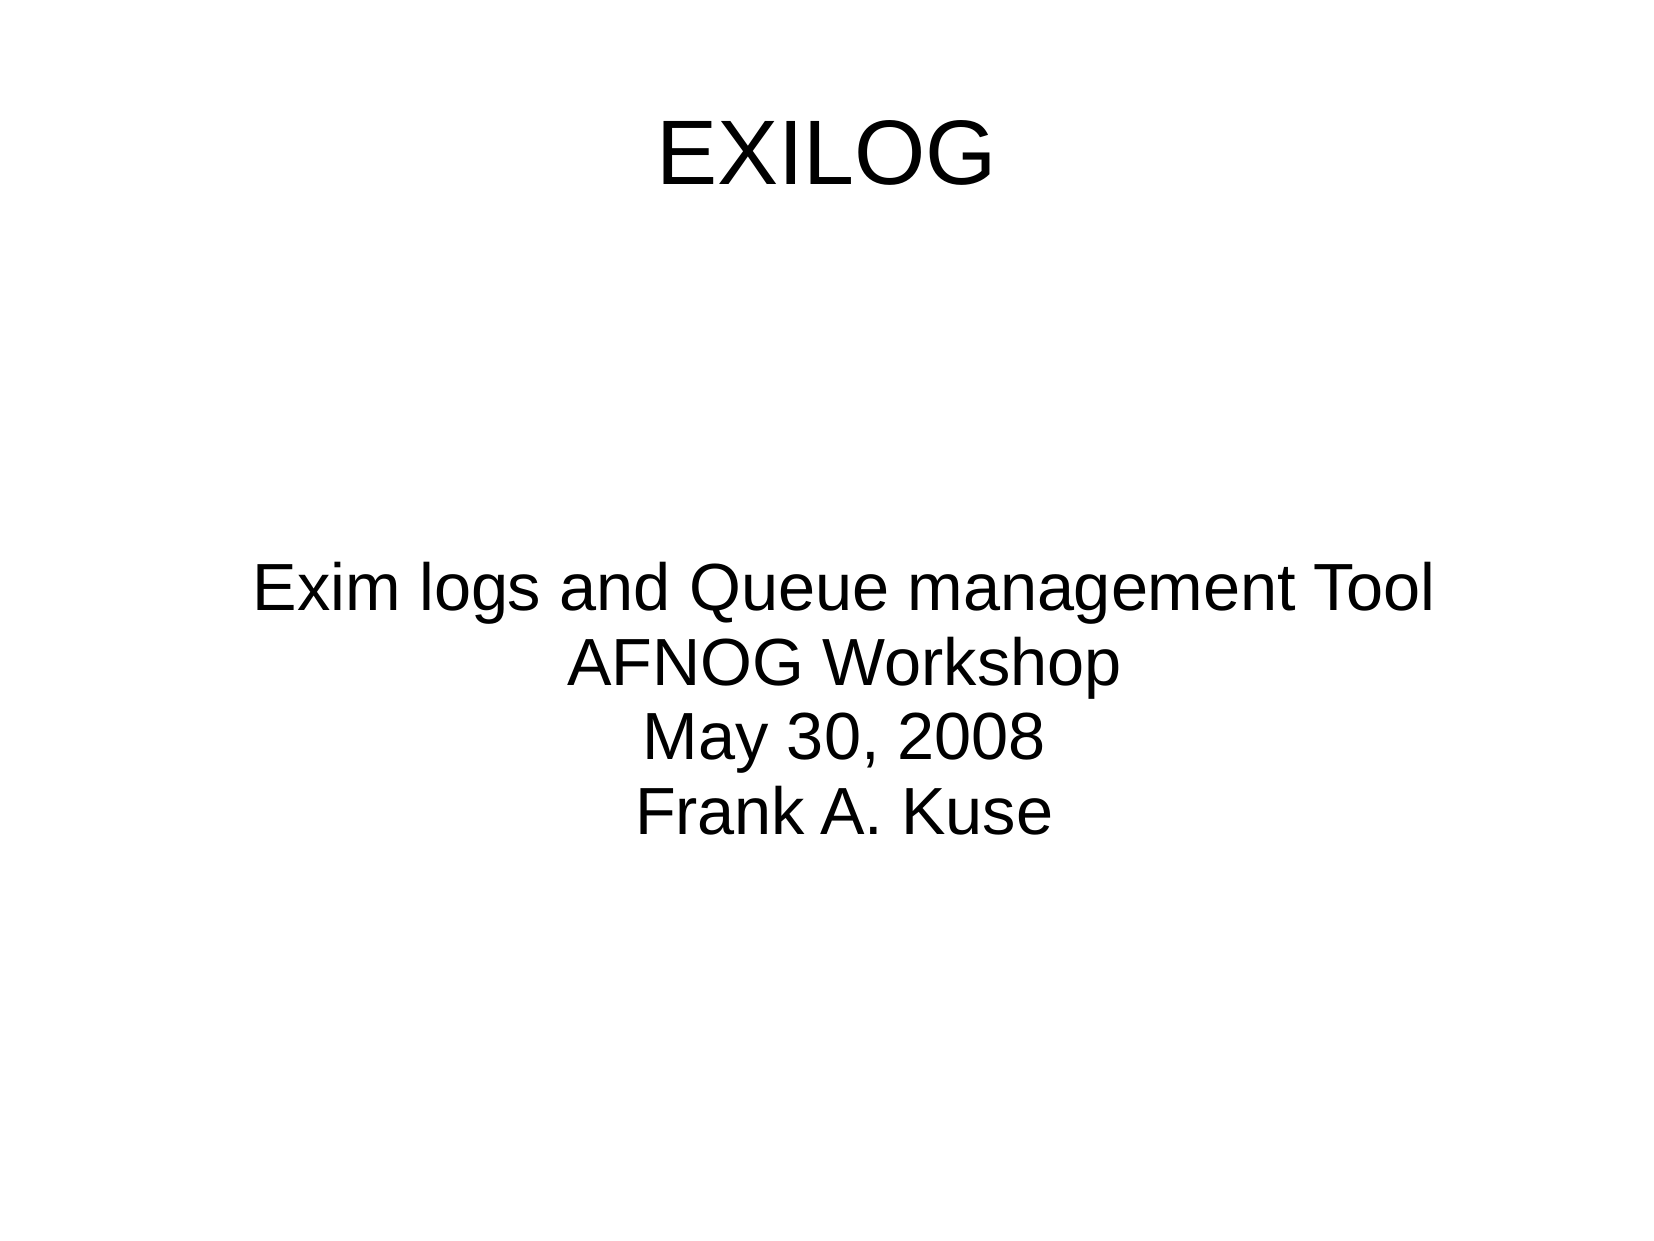

# EXILOG
Exim logs and Queue management Tool
AFNOG Workshop
May 30, 2008
Frank A. Kuse